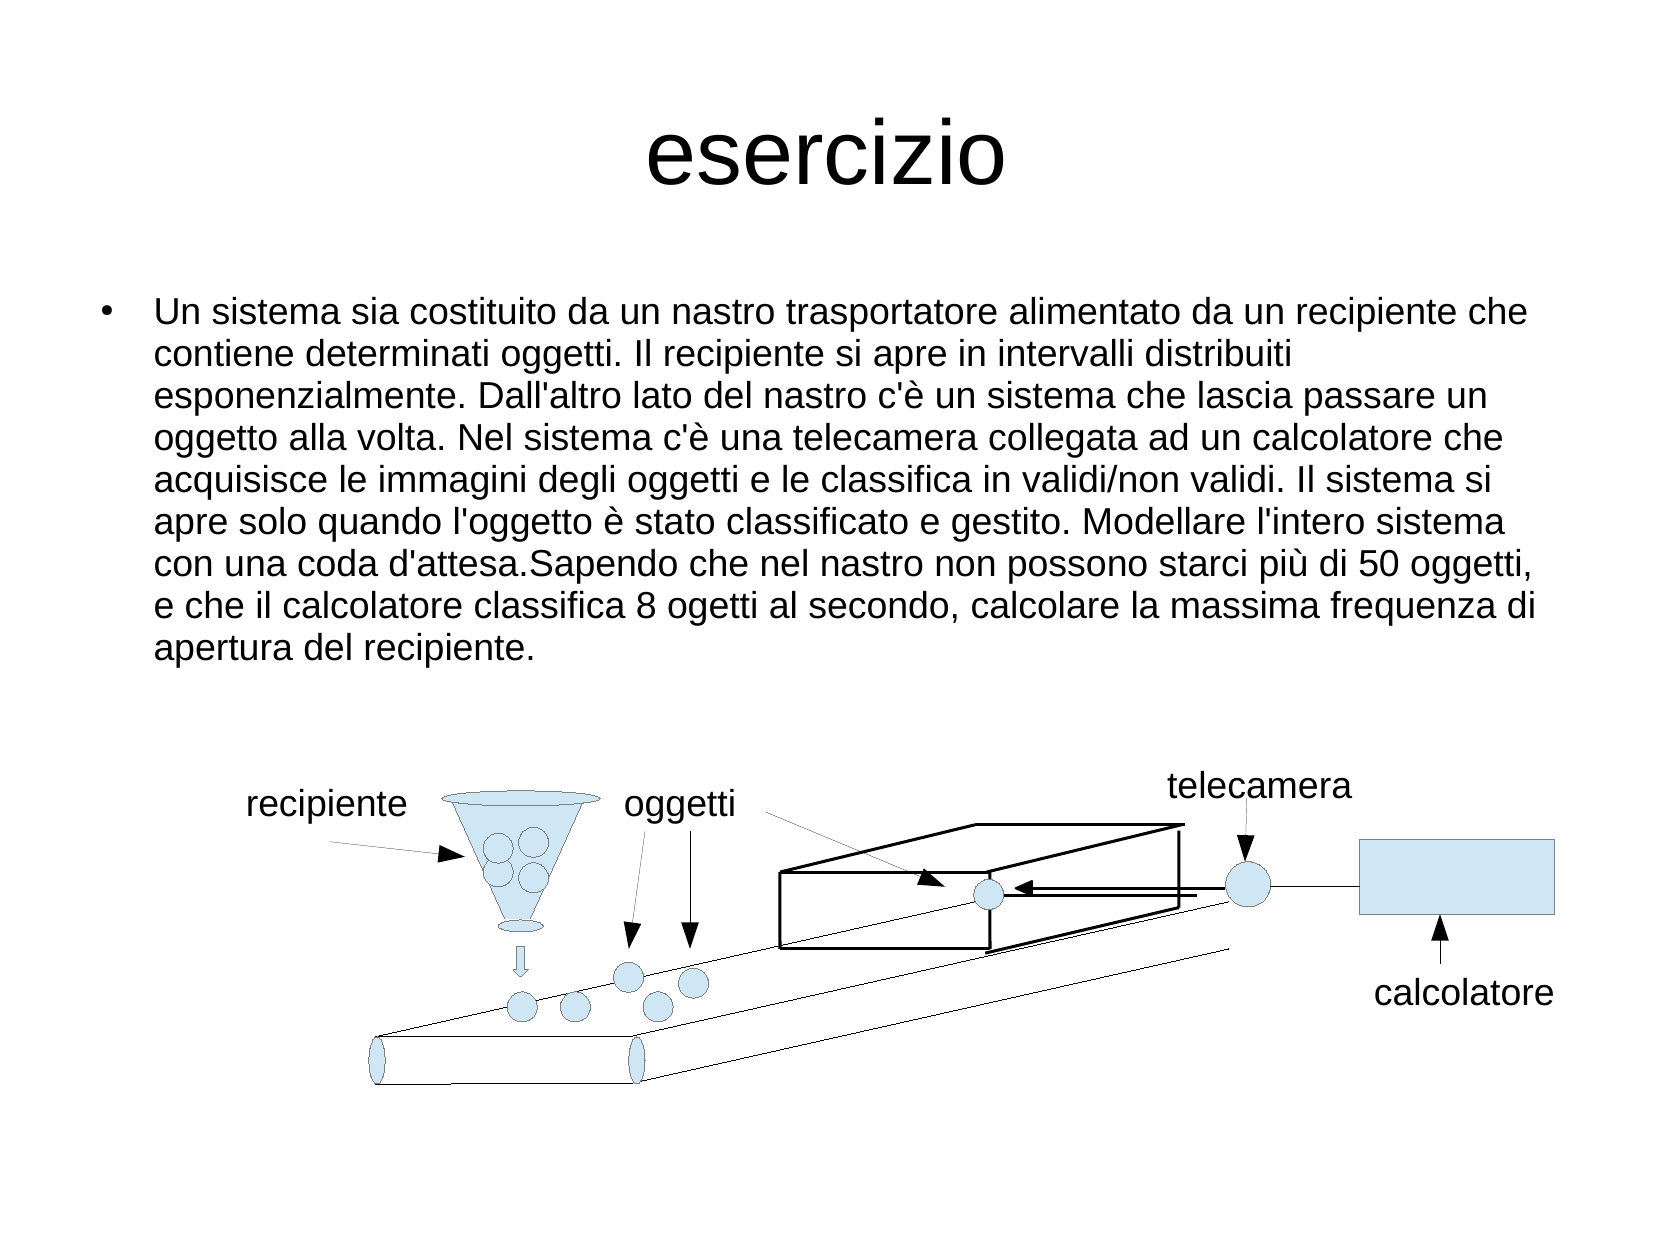

# esercizio
Un sistema sia costituito da un nastro trasportatore alimentato da un recipiente che contiene determinati oggetti. Il recipiente si apre in intervalli distribuiti esponenzialmente. Dall'altro lato del nastro c'è un sistema che lascia passare un oggetto alla volta. Nel sistema c'è una telecamera collegata ad un calcolatore che acquisisce le immagini degli oggetti e le classifica in validi/non validi. Il sistema si apre solo quando l'oggetto è stato classificato e gestito. Modellare l'intero sistema con una coda d'attesa.Sapendo che nel nastro non possono starci più di 50 oggetti, e che il calcolatore classifica 8 ogetti al secondo, calcolare la massima frequenza di apertura del recipiente.
telecamera
recipiente
oggetti
calcolatore